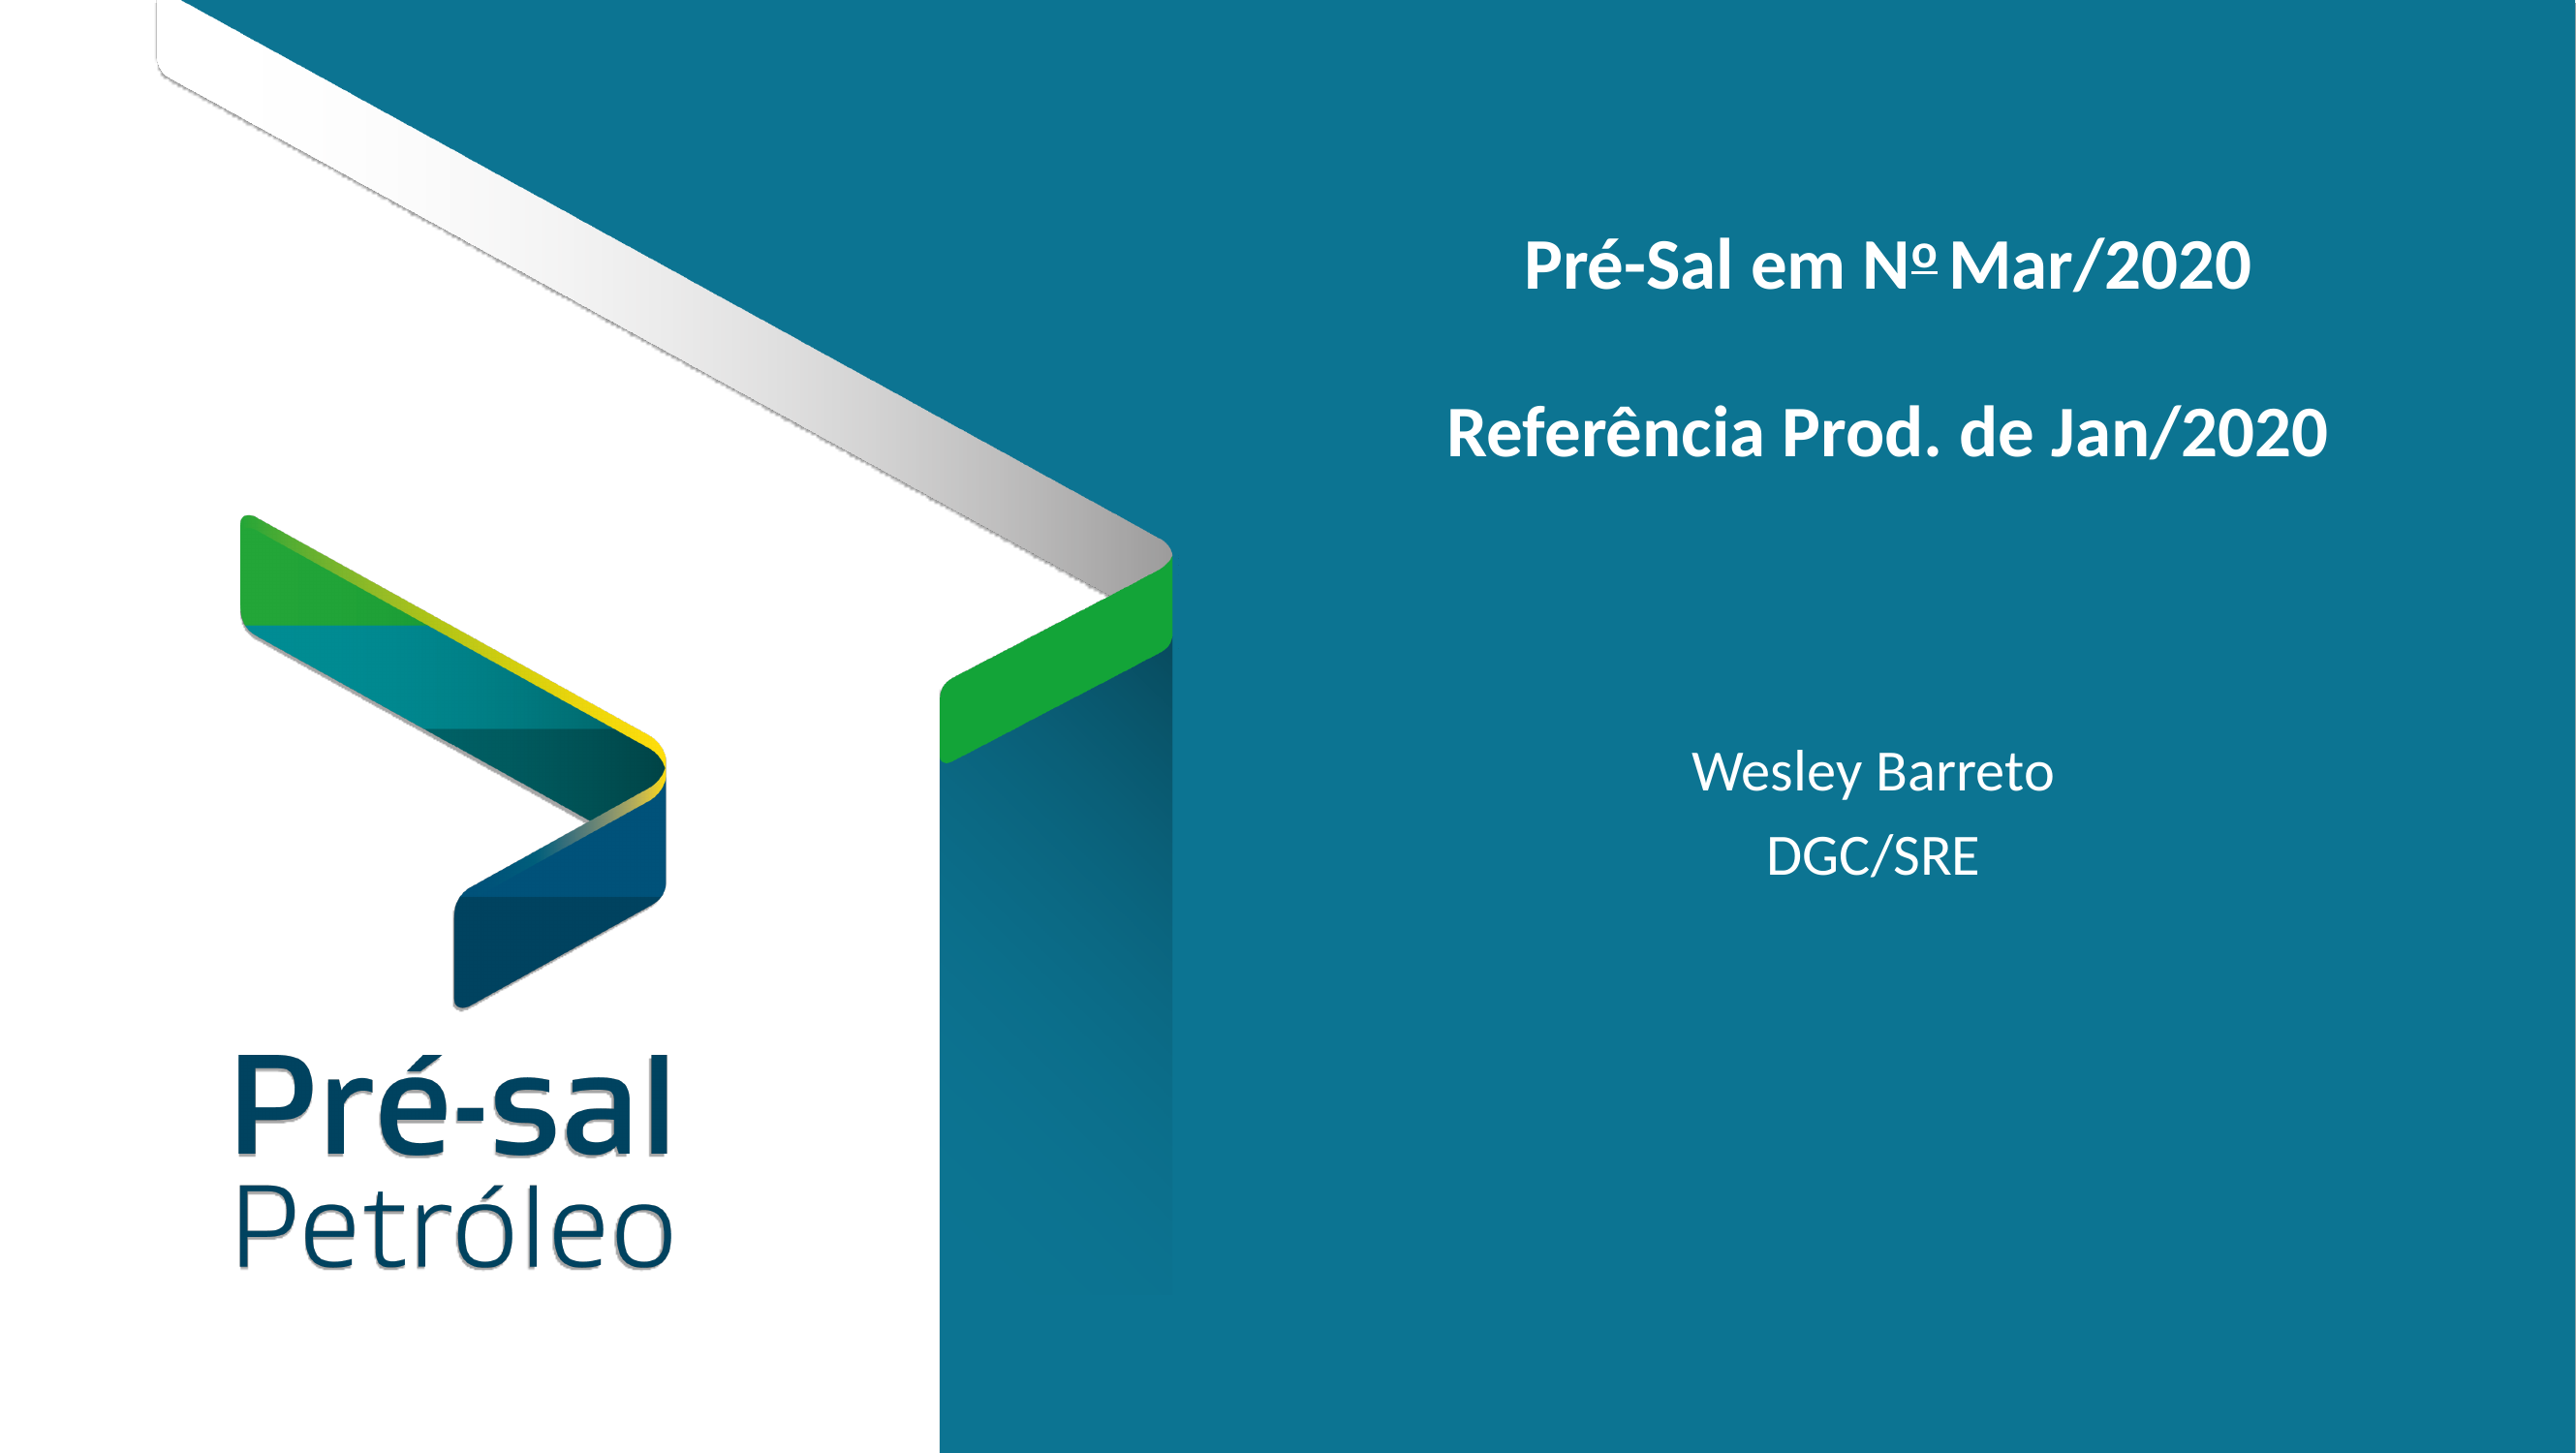

Pré-Sal em No Mar/2020
Referência Prod. de Jan/2020
Wesley Barreto
DGC/SRE